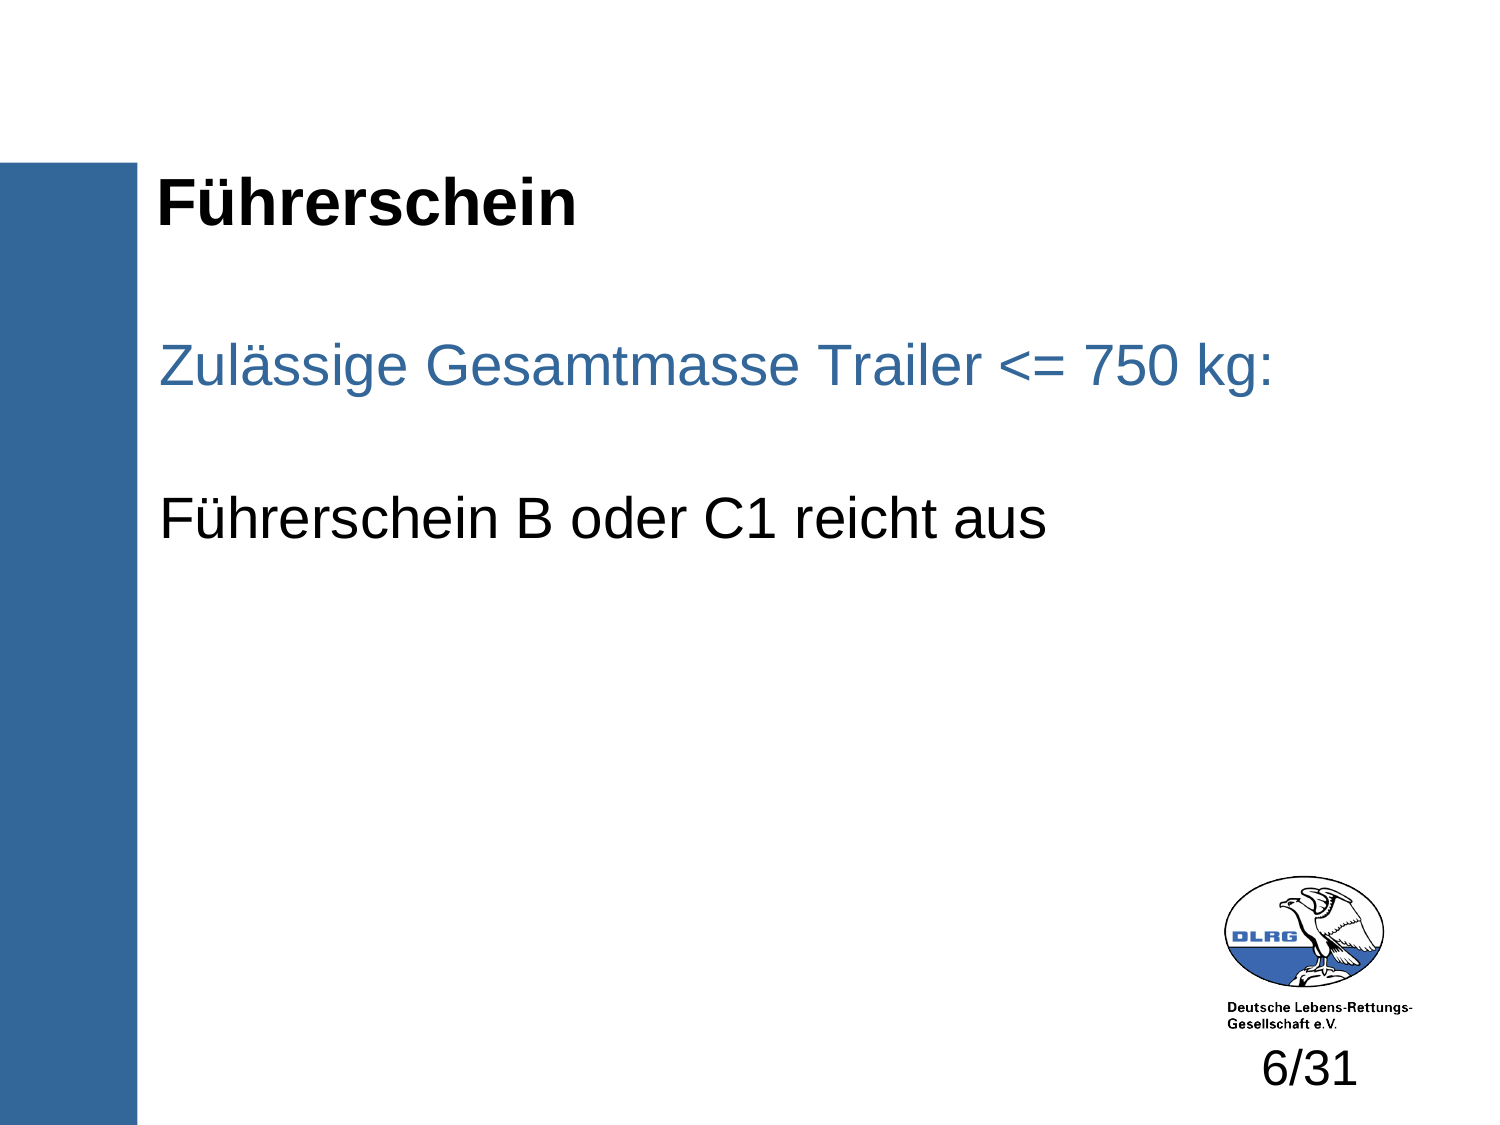

# Führerschein
Zulässige Gesamtmasse Trailer <= 750 kg:
Führerschein B oder C1 reicht aus
6/31